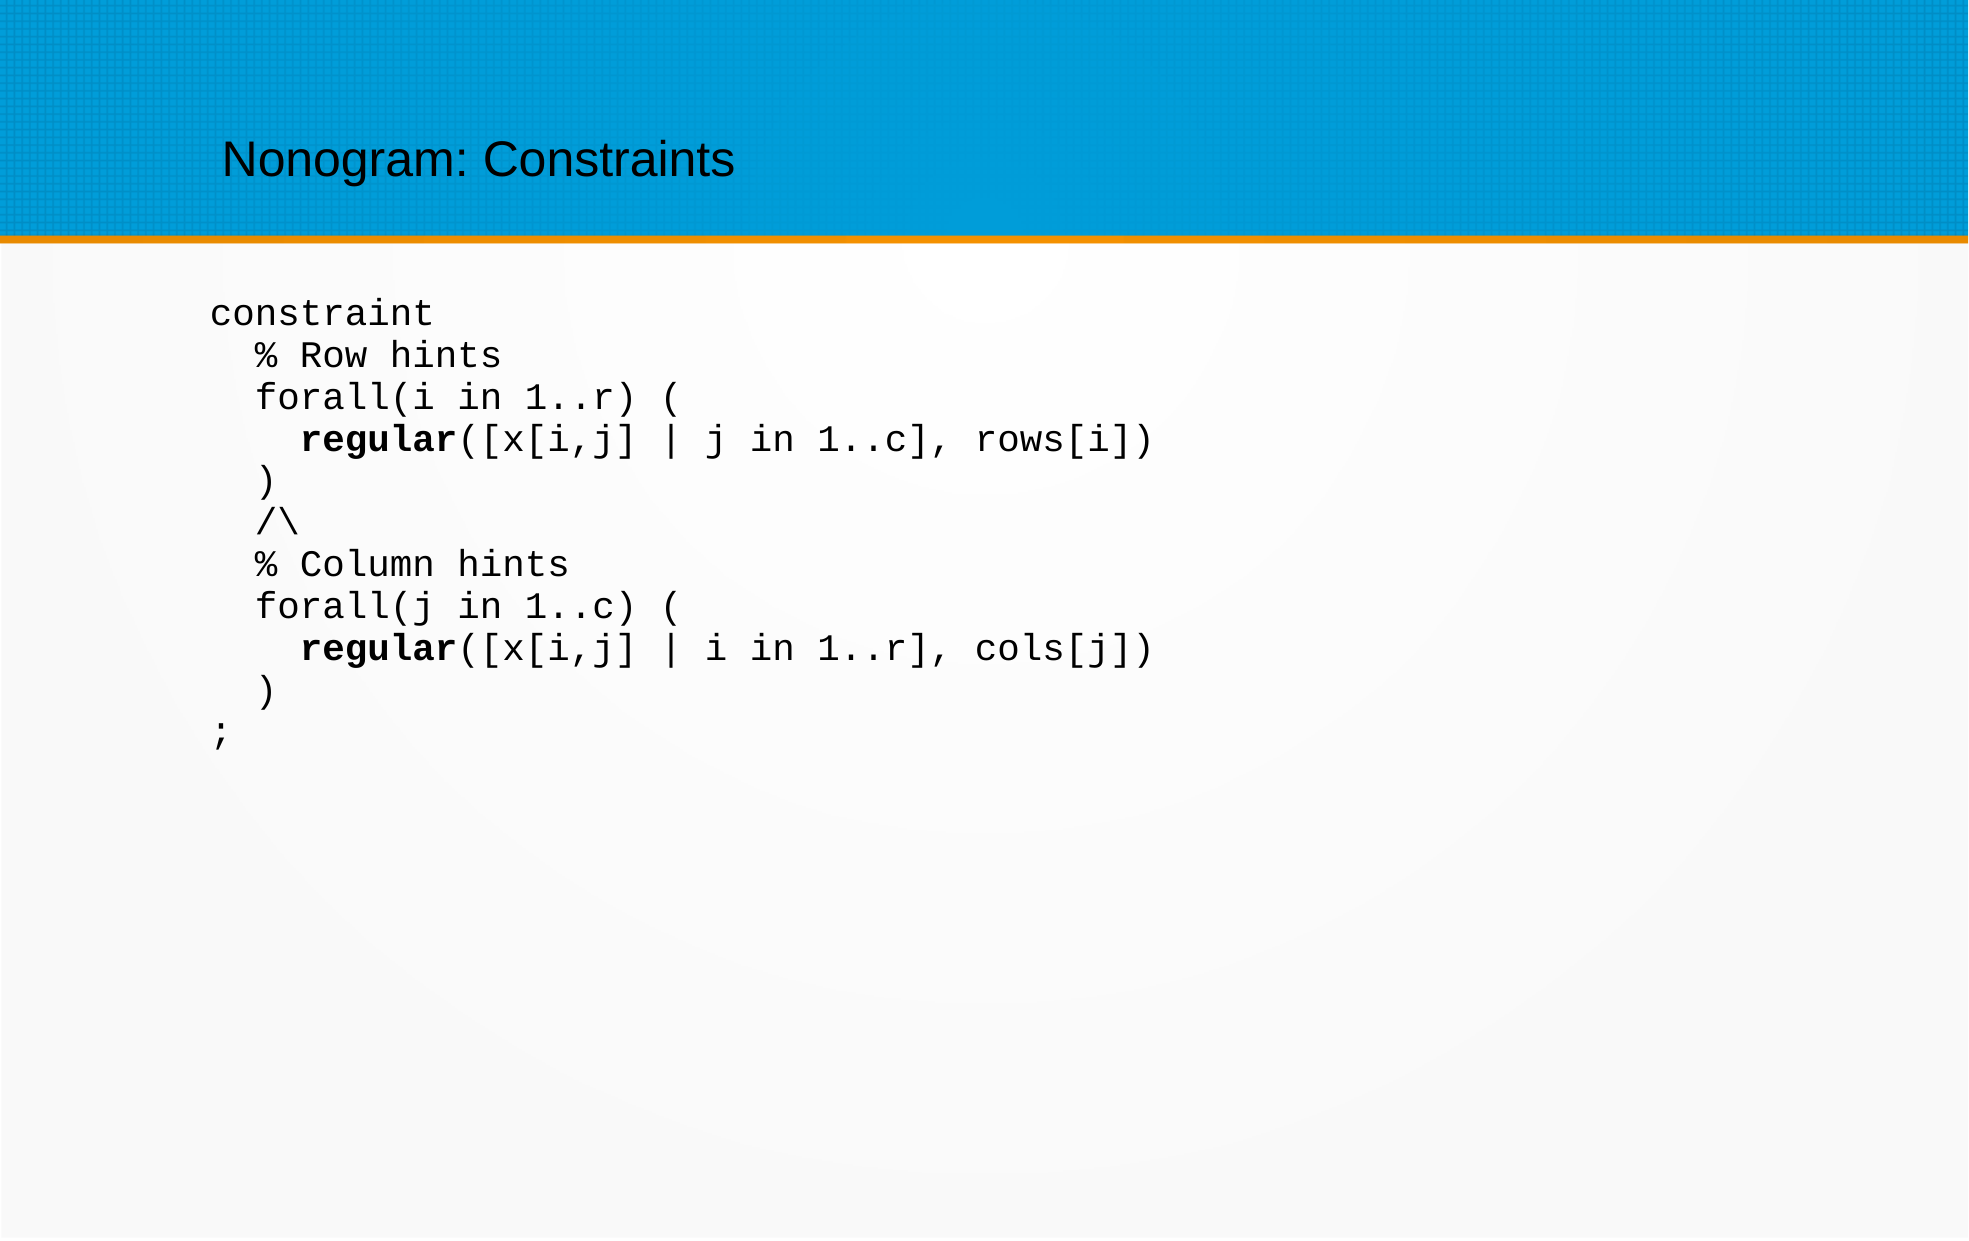

Nonogram: Constraints
constraint
 % Row hints
 forall(i in 1..r) (
 regular([x[i,j] | j in 1..c], rows[i])
 )
 /\
 % Column hints
 forall(j in 1..c) (
 regular([x[i,j] | i in 1..r], cols[j])
 )
;